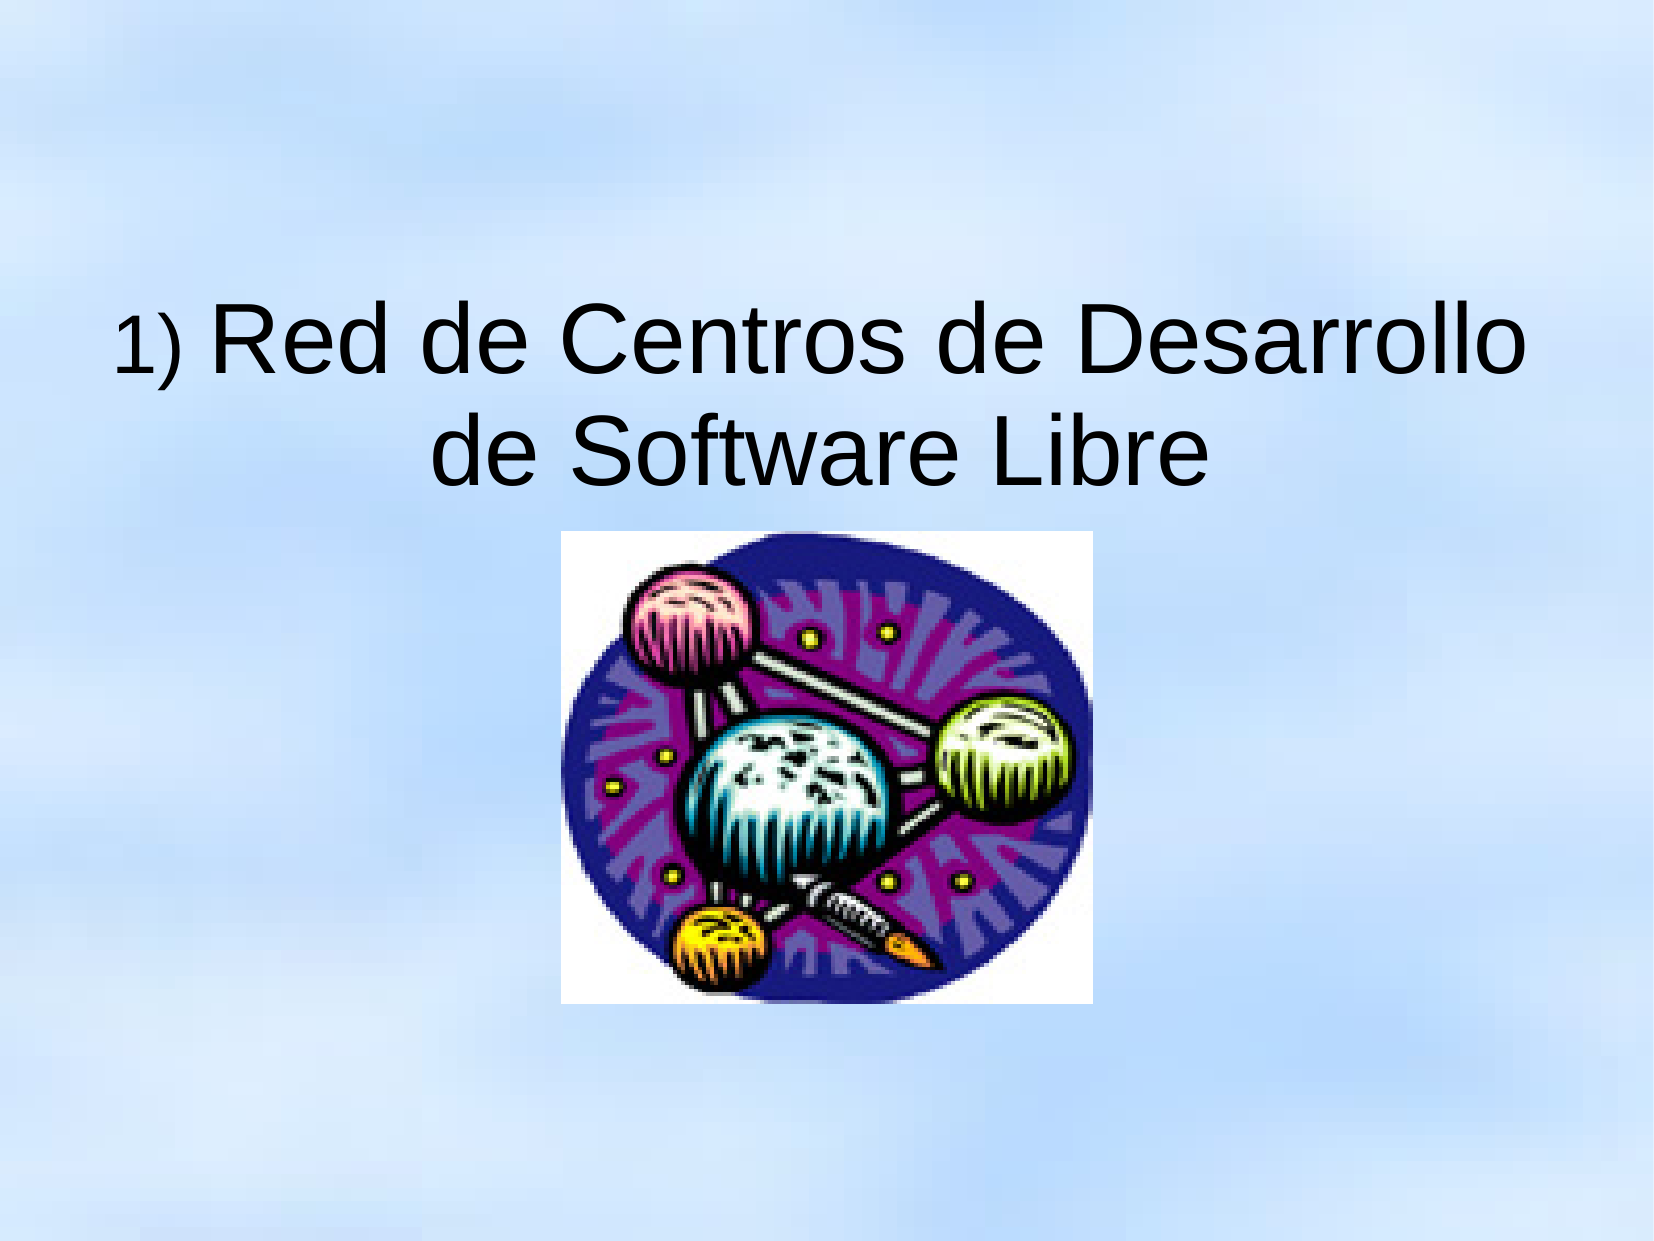

# 1) Red de Centros de Desarrollo de Software Libre